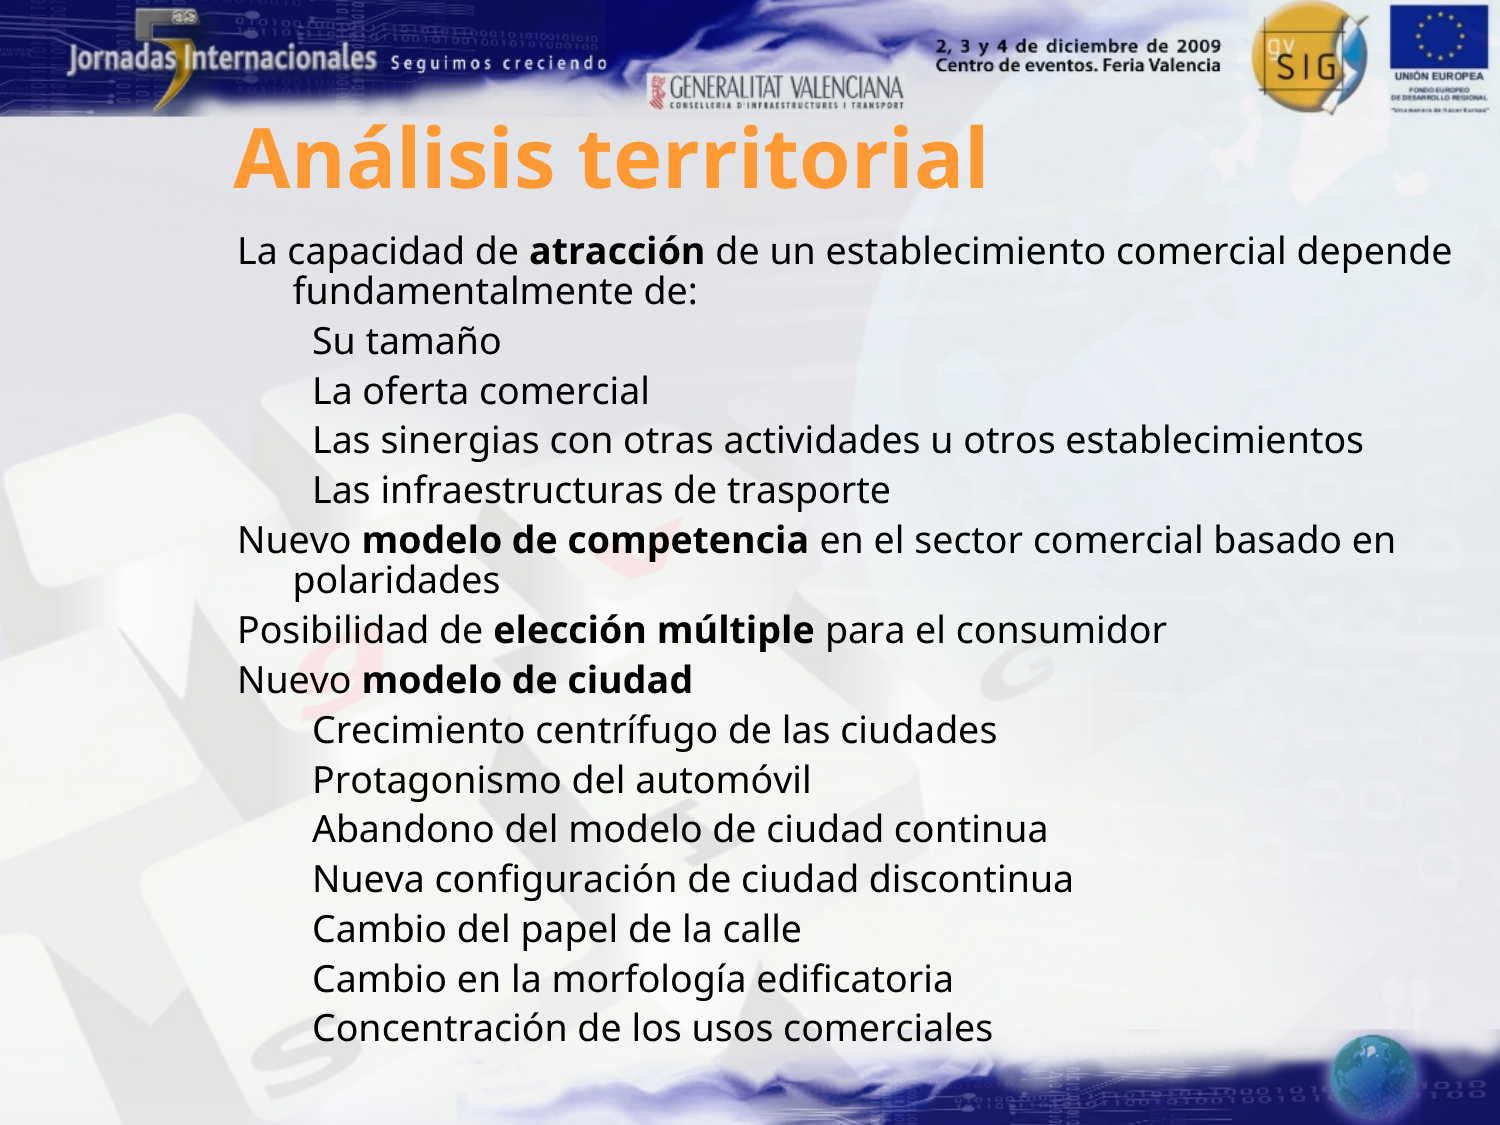

Análisis territorial
La capacidad de atracción de un establecimiento comercial depende fundamentalmente de:
Su tamaño
La oferta comercial
Las sinergias con otras actividades u otros establecimientos
Las infraestructuras de trasporte
Nuevo modelo de competencia en el sector comercial basado en polaridades
Posibilidad de elección múltiple para el consumidor
Nuevo modelo de ciudad
Crecimiento centrífugo de las ciudades
Protagonismo del automóvil
Abandono del modelo de ciudad continua
Nueva configuración de ciudad discontinua
Cambio del papel de la calle
Cambio en la morfología edificatoria
Concentración de los usos comerciales